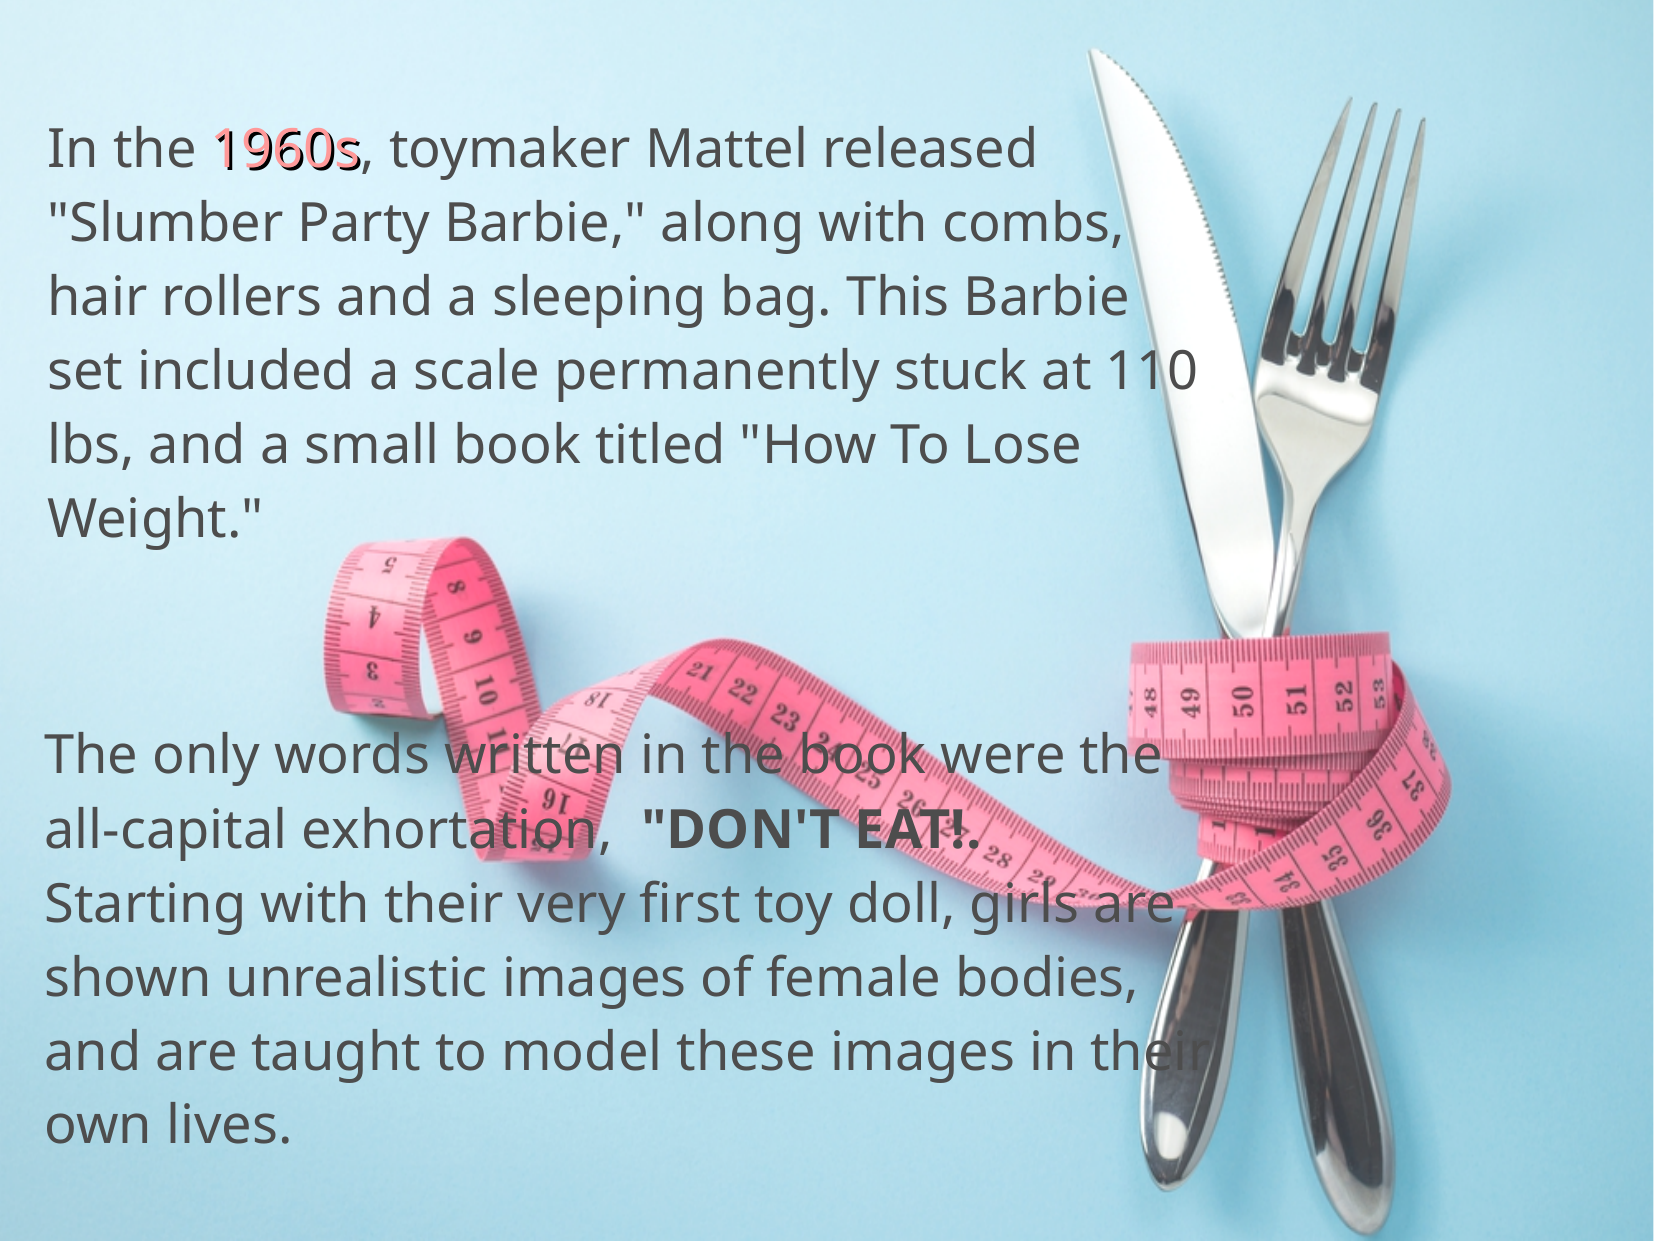

# In the 1960s, toymaker Mattel released "Slumber Party Barbie," along with combs, hair rollers and a sleeping bag. This Barbie set included a scale permanently stuck at 110 lbs, and a small book titled "How To Lose Weight."
The only words written in the book were the all-capital exhortation,  "DON'T EAT!.
Starting with their very first toy doll, girls are shown unrealistic images of female bodies, and are taught to model these images in their own lives.